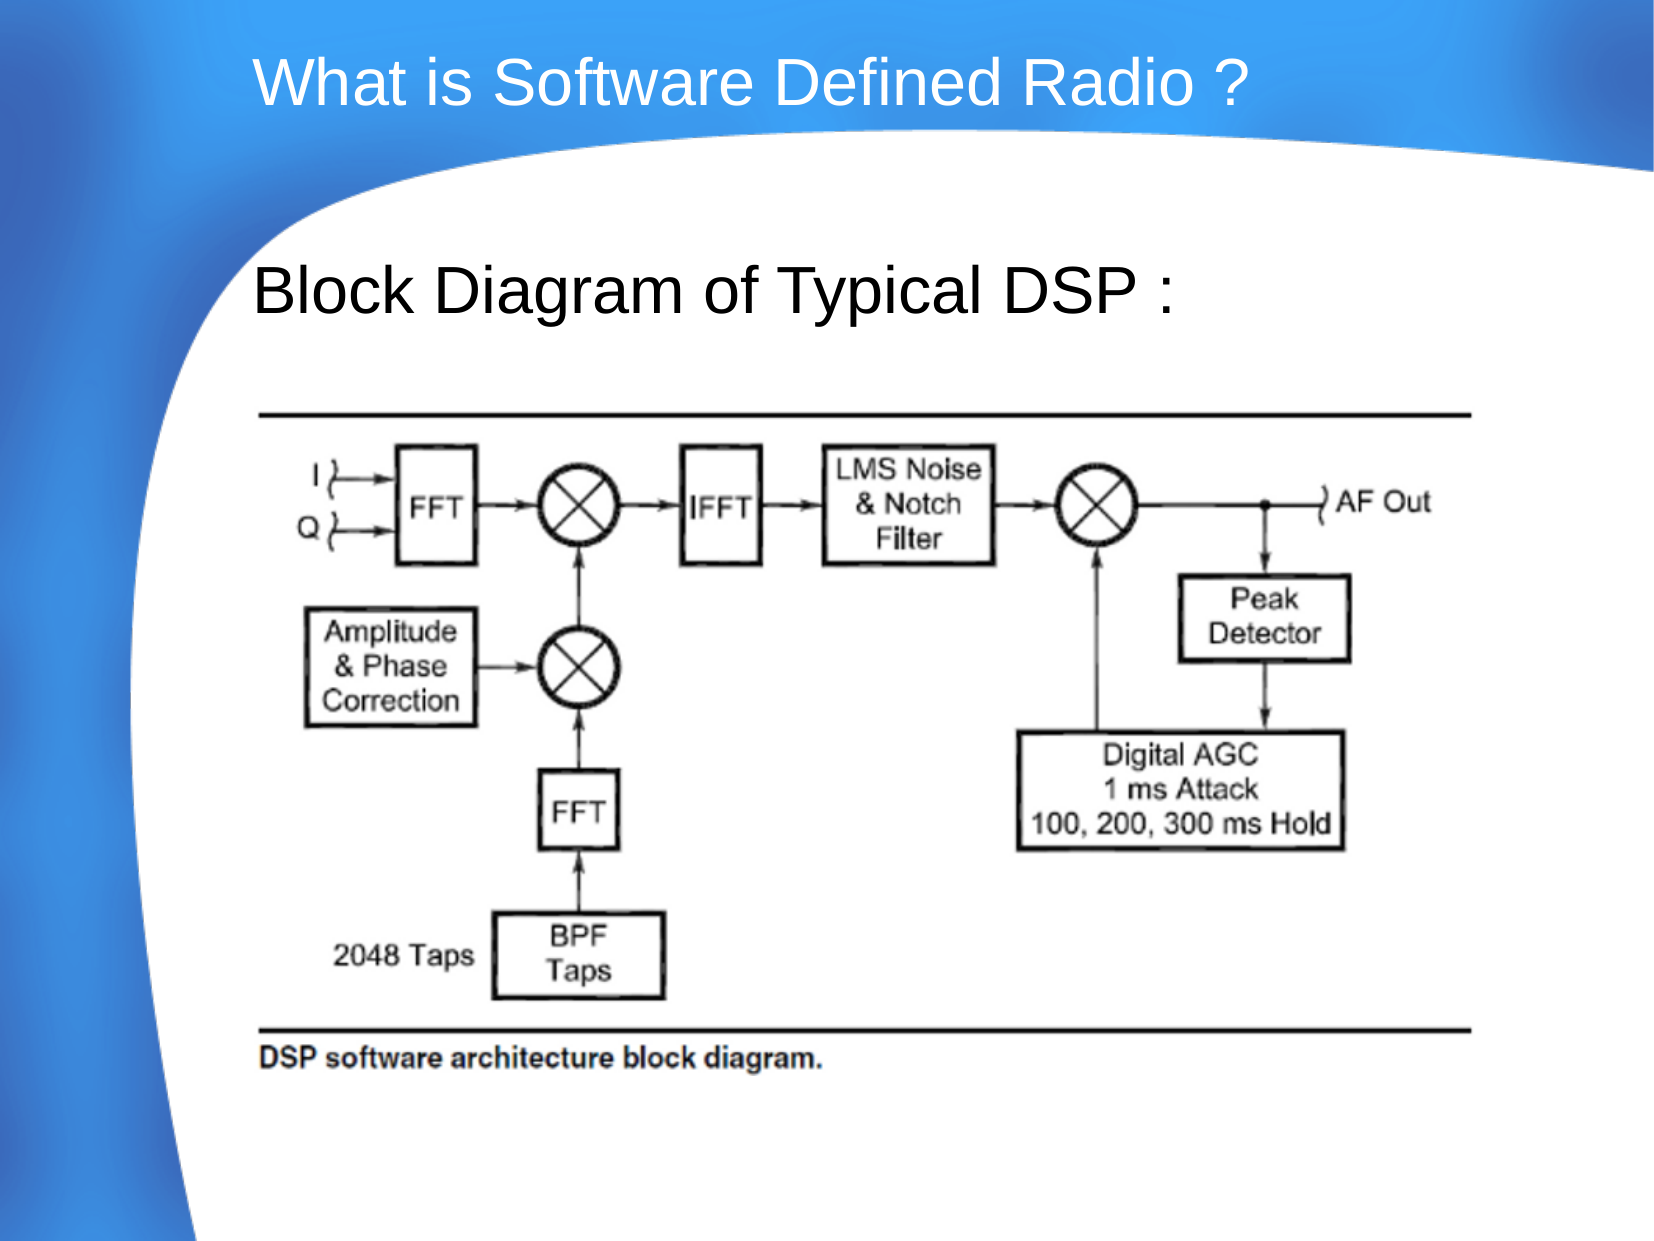

# What is Software Defined Radio ?
Block Diagram of Typical DSP :